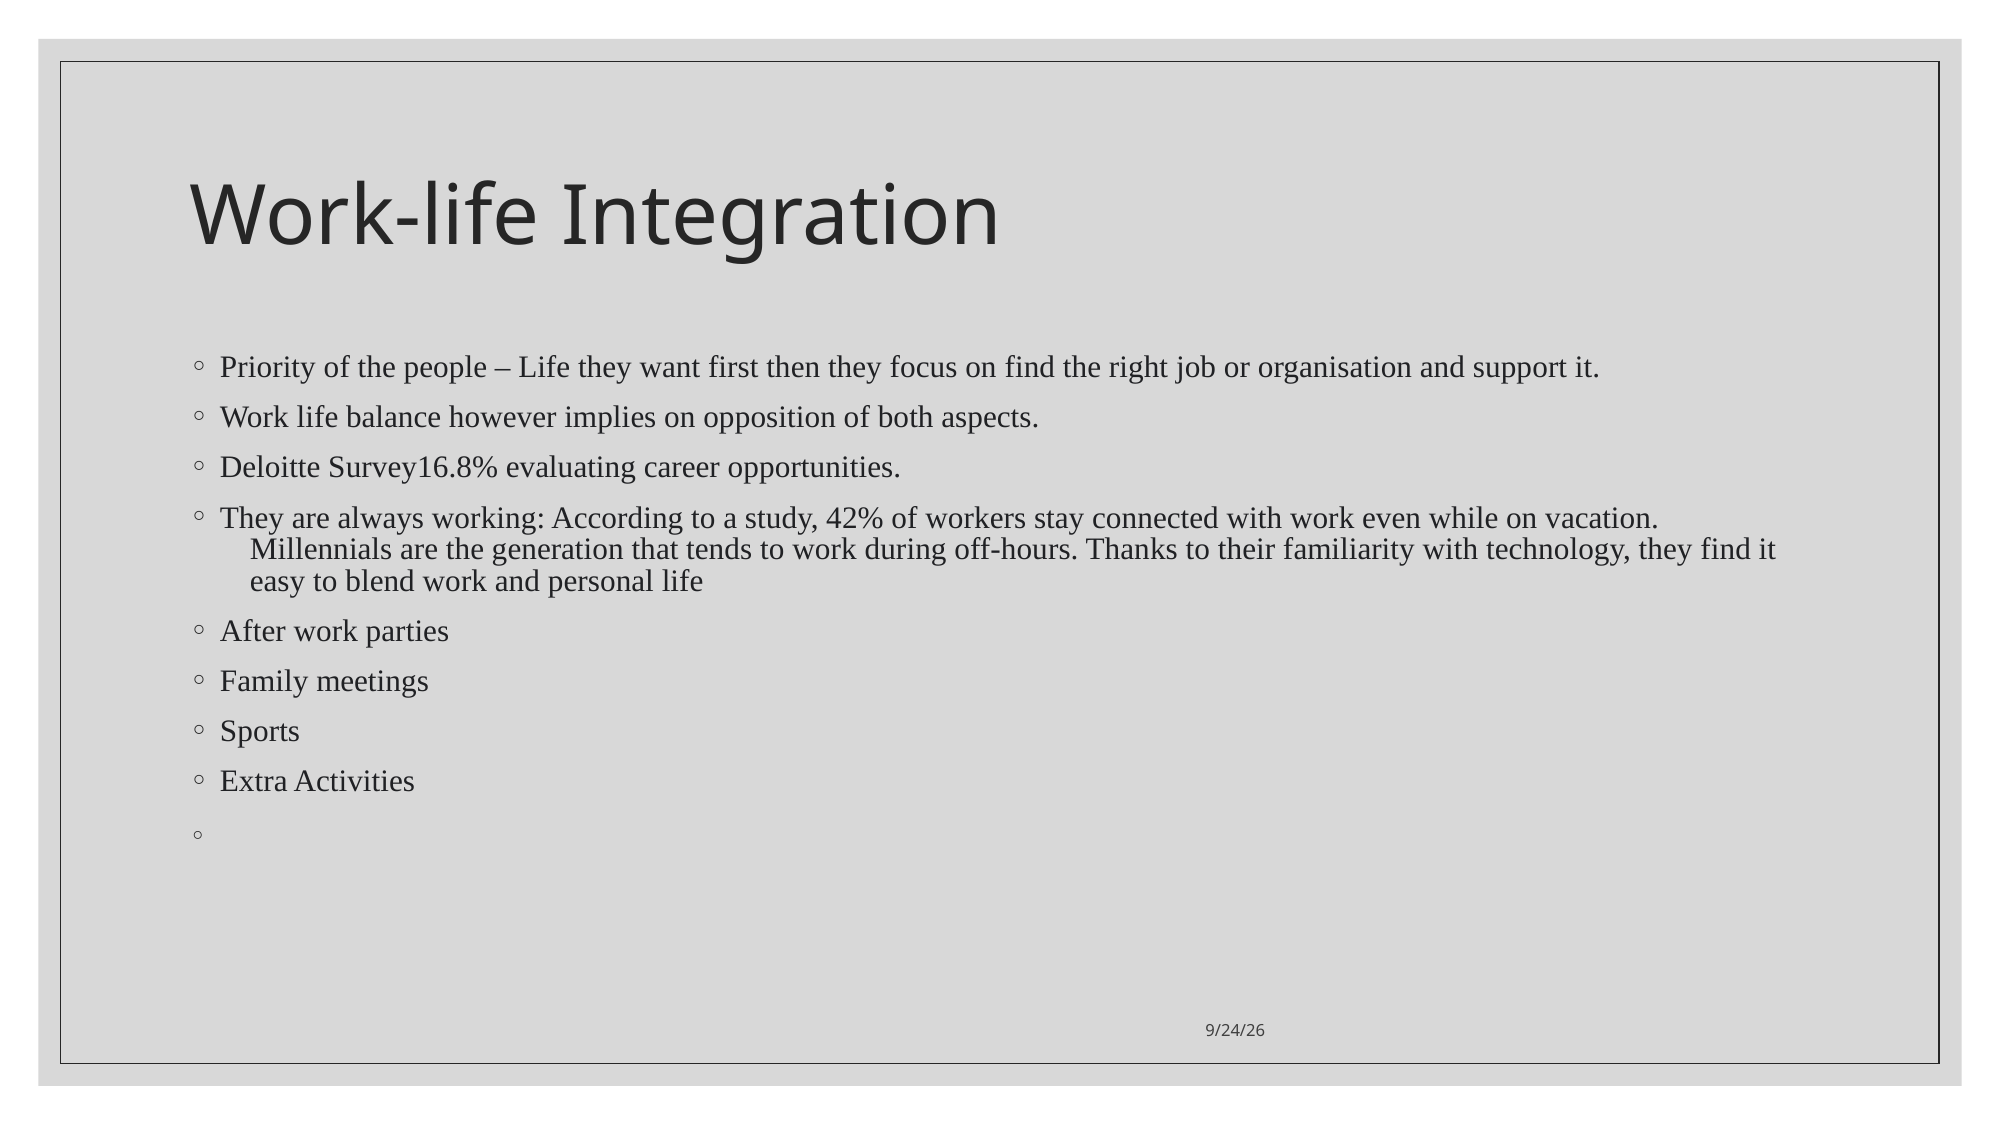

# Work-life Integration
Priority of the people – Life they want first then they focus on find the right job or organisation and support it.
Work life balance however implies on opposition of both aspects.
Deloitte Survey16.8% evaluating career opportunities.
They are always working: According to a study, 42% of workers stay connected with work even while on vacation. Millennials are the generation that tends to work during off-hours. Thanks to their familiarity with technology, they find it easy to blend work and personal life
After work parties
Family meetings
Sports
Extra Activities